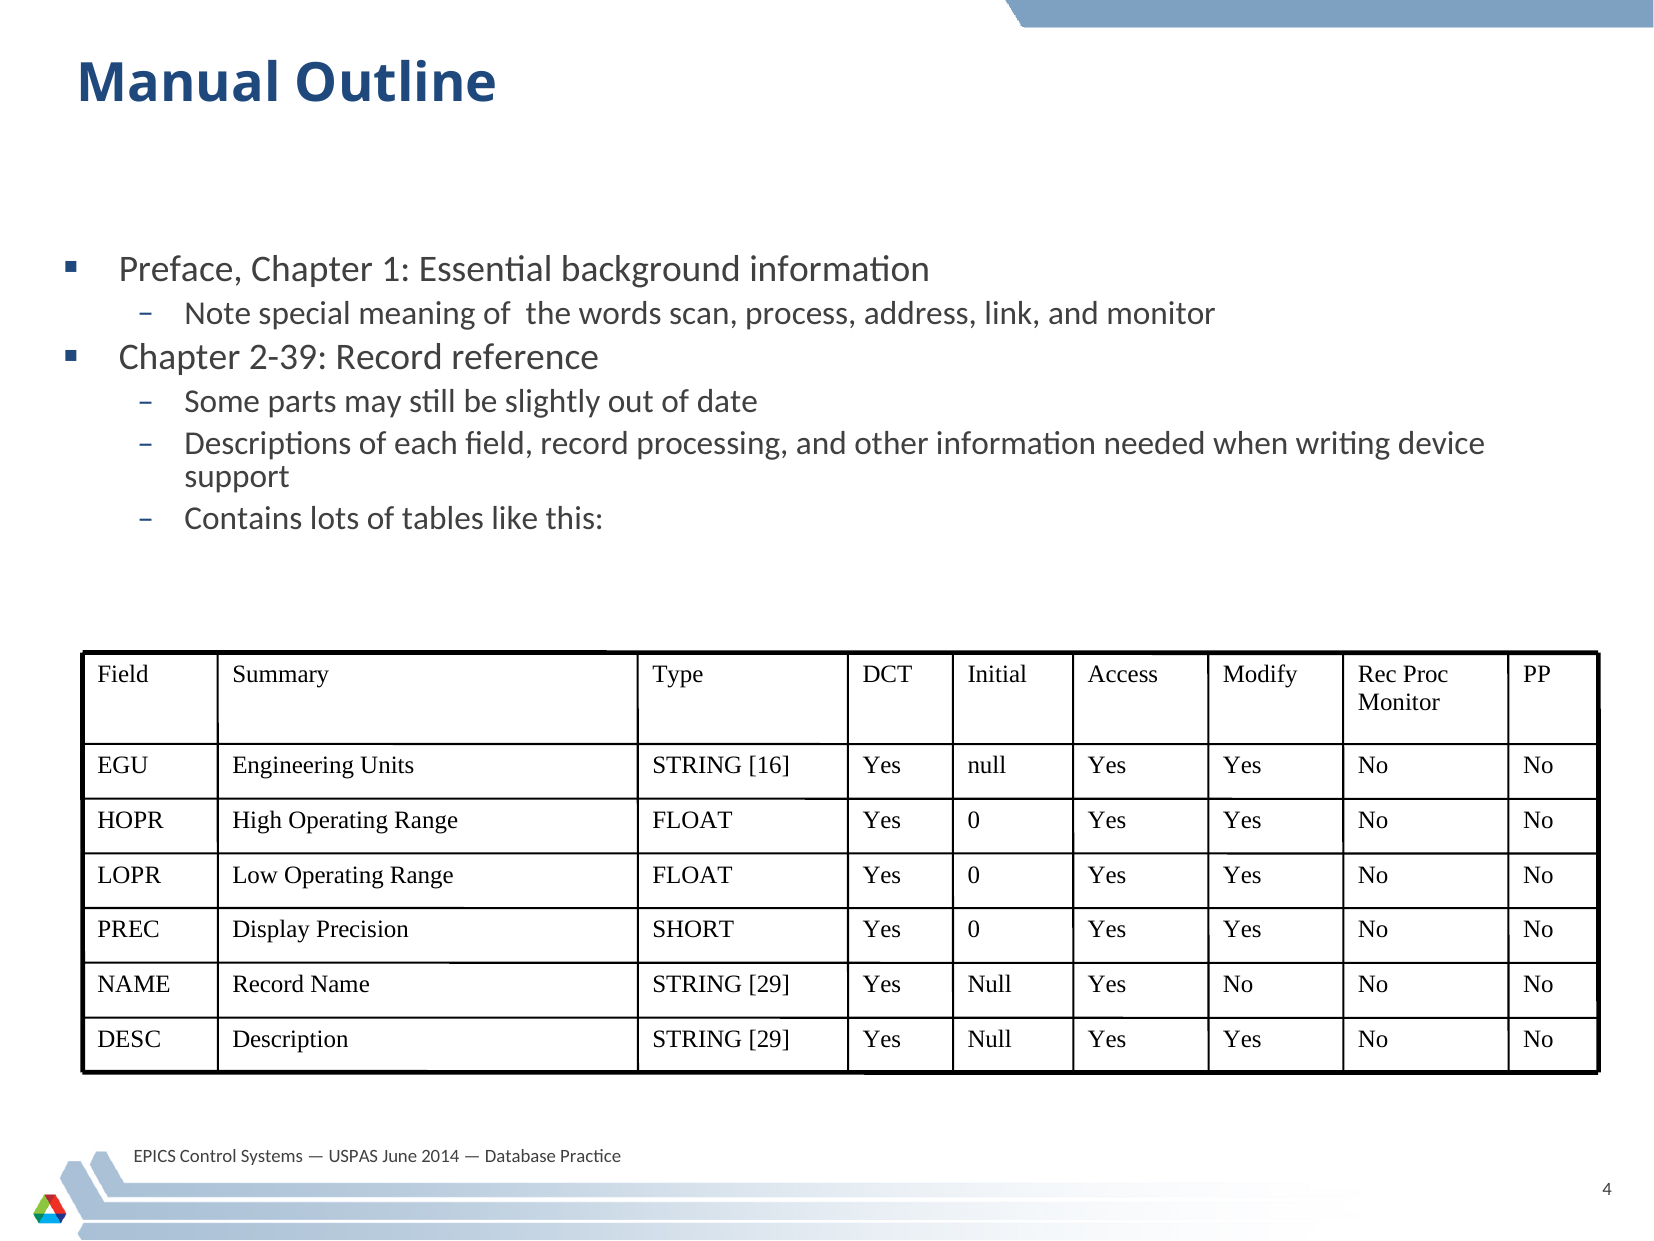

# Manual Outline
Preface, Chapter 1: Essential background information
Note special meaning of the words scan, process, address, link, and monitor
Chapter 2-39: Record reference
Some parts may still be slightly out of date
Descriptions of each field, record processing, and other information needed when writing device support
Contains lots of tables like this:
Field
Summary
Type
DCT
Initial
Access
Modify
Rec Proc Monitor
PP
EGU
Engineering Units
STRING [16]
Yes
null
Yes
Yes
No
No
HOPR
High Operating Range
FLOAT
Yes
0
Yes
Yes
No
No
LOPR
Low Operating Range
FLOAT
Yes
0
Yes
Yes
No
No
PREC
Display Precision
SHORT
Yes
0
Yes
Yes
No
No
NAME
Record Name
STRING [29]
Yes
Null
Yes
No
No
No
DESC
Description
STRING [29]
Yes
Null
Yes
Yes
No
No
EPICS Control Systems — USPAS June 2014 — Database Practice
4